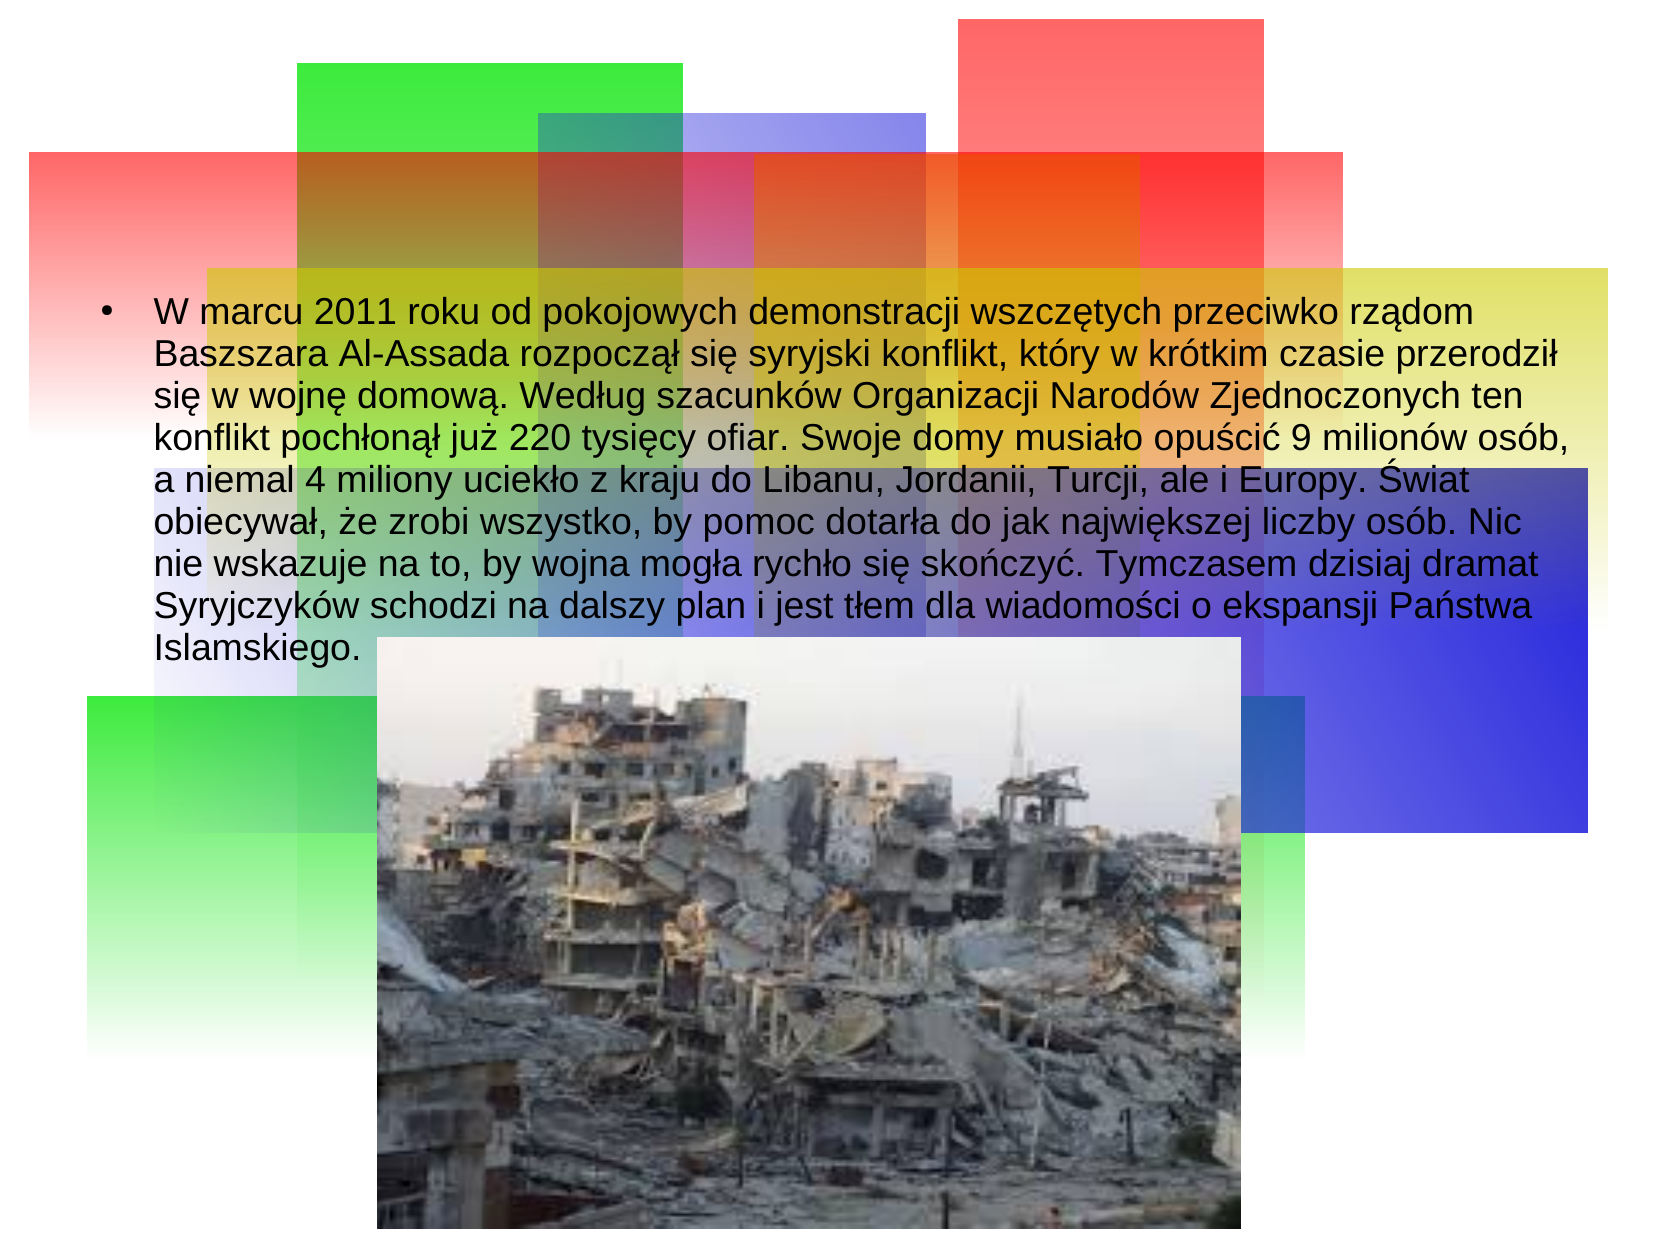

# W marcu 2011 roku od pokojowych demonstracji wszczętych przeciwko rządom Baszszara Al-Assada rozpoczął się syryjski konflikt, który w krótkim czasie przerodził się w wojnę domową. Według szacunków Organizacji Narodów Zjednoczonych ten konflikt pochłonął już 220 tysięcy ofiar. Swoje domy musiało opuścić 9 milionów osób, a niemal 4 miliony uciekło z kraju do Libanu, Jordanii, Turcji, ale i Europy. Świat obiecywał, że zrobi wszystko, by pomoc dotarła do jak największej liczby osób. Nic nie wskazuje na to, by wojna mogła rychło się skończyć. Tymczasem dzisiaj dramat Syryjczyków schodzi na dalszy plan i jest tłem dla wiadomości o ekspansji Państwa Islamskiego.